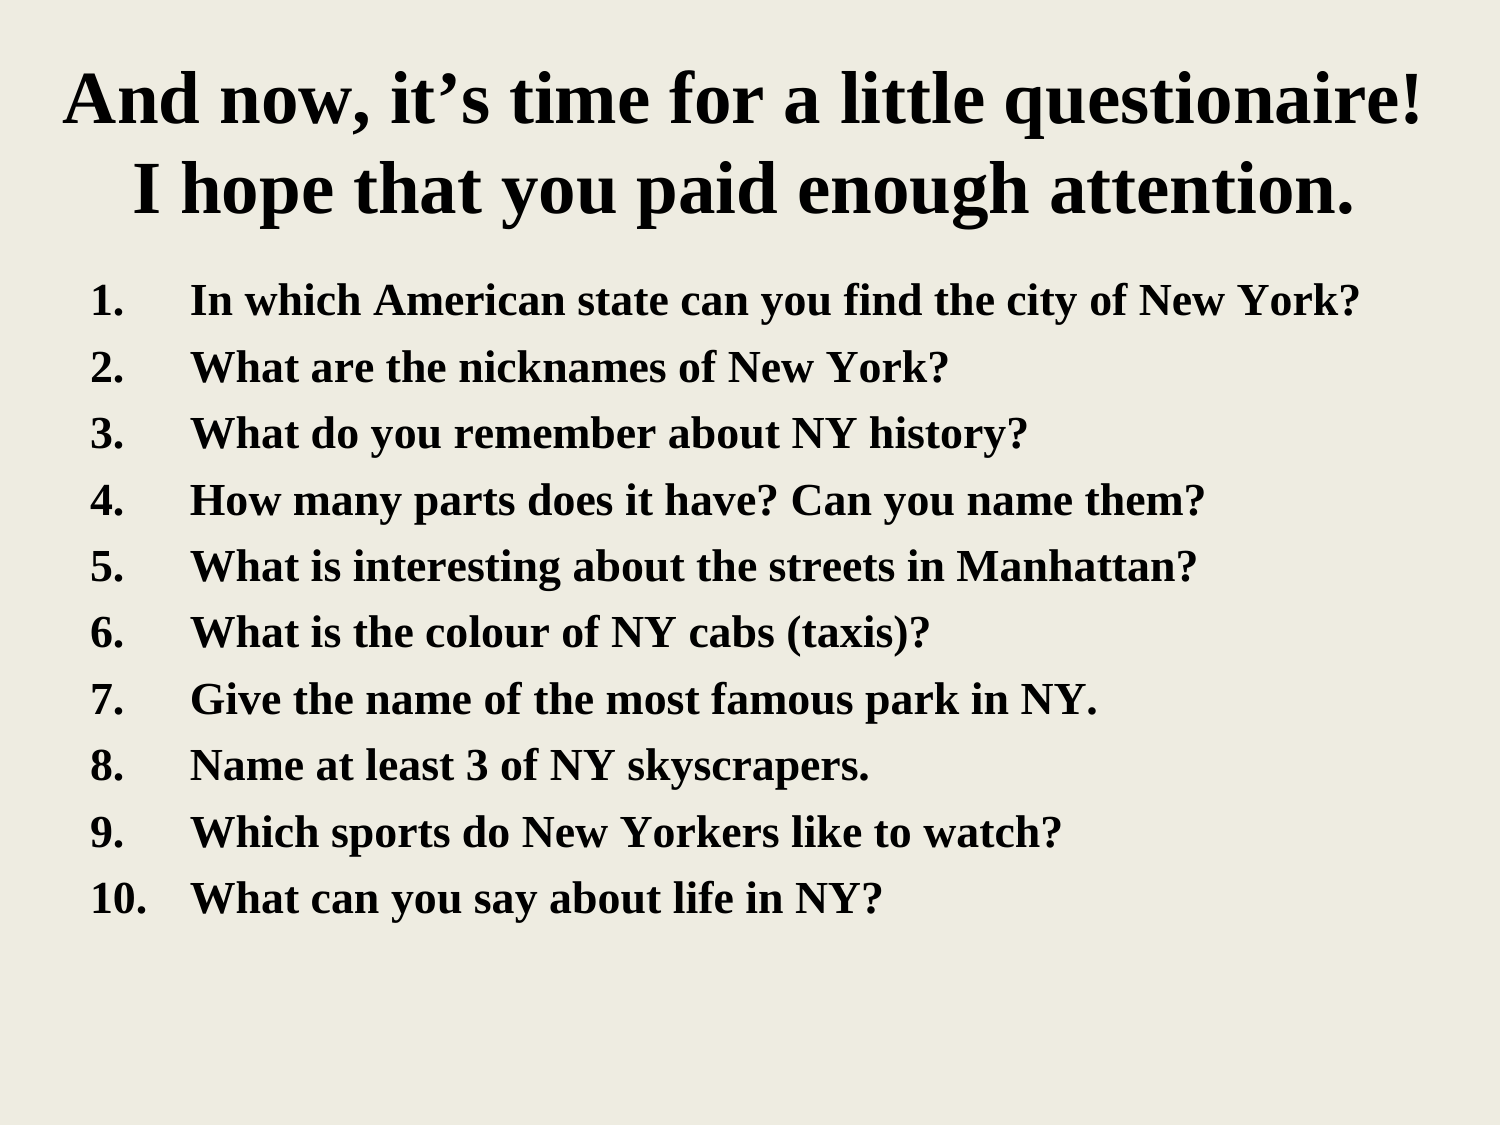

# And now, it’s time for a little questionaire! I hope that you paid enough attention.
In which American state can you find the city of New York?
What are the nicknames of New York?
What do you remember about NY history?
How many parts does it have? Can you name them?
What is interesting about the streets in Manhattan?
What is the colour of NY cabs (taxis)?
Give the name of the most famous park in NY.
Name at least 3 of NY skyscrapers.
Which sports do New Yorkers like to watch?
What can you say about life in NY?